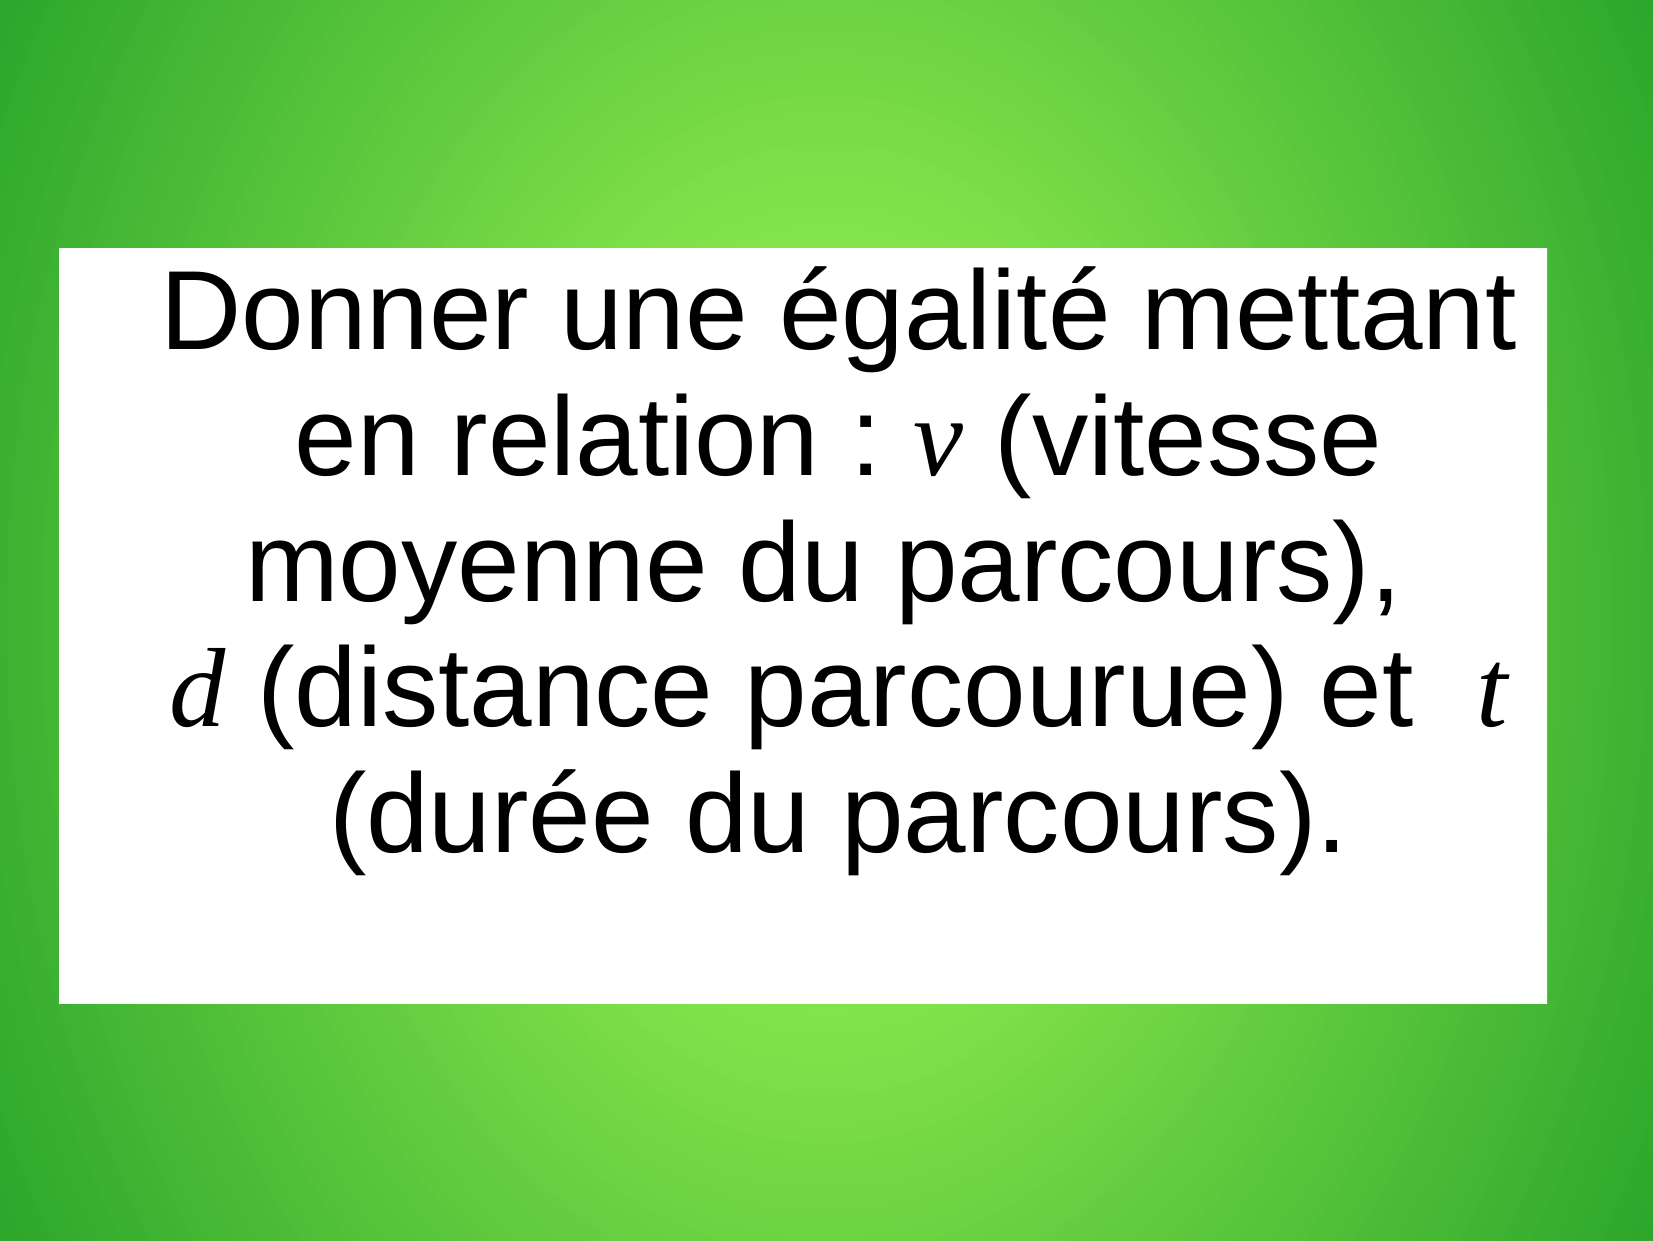

# Donner une égalité mettant en relation : v (vitesse moyenne du parcours), d (distance parcourue) et t (durée du parcours).